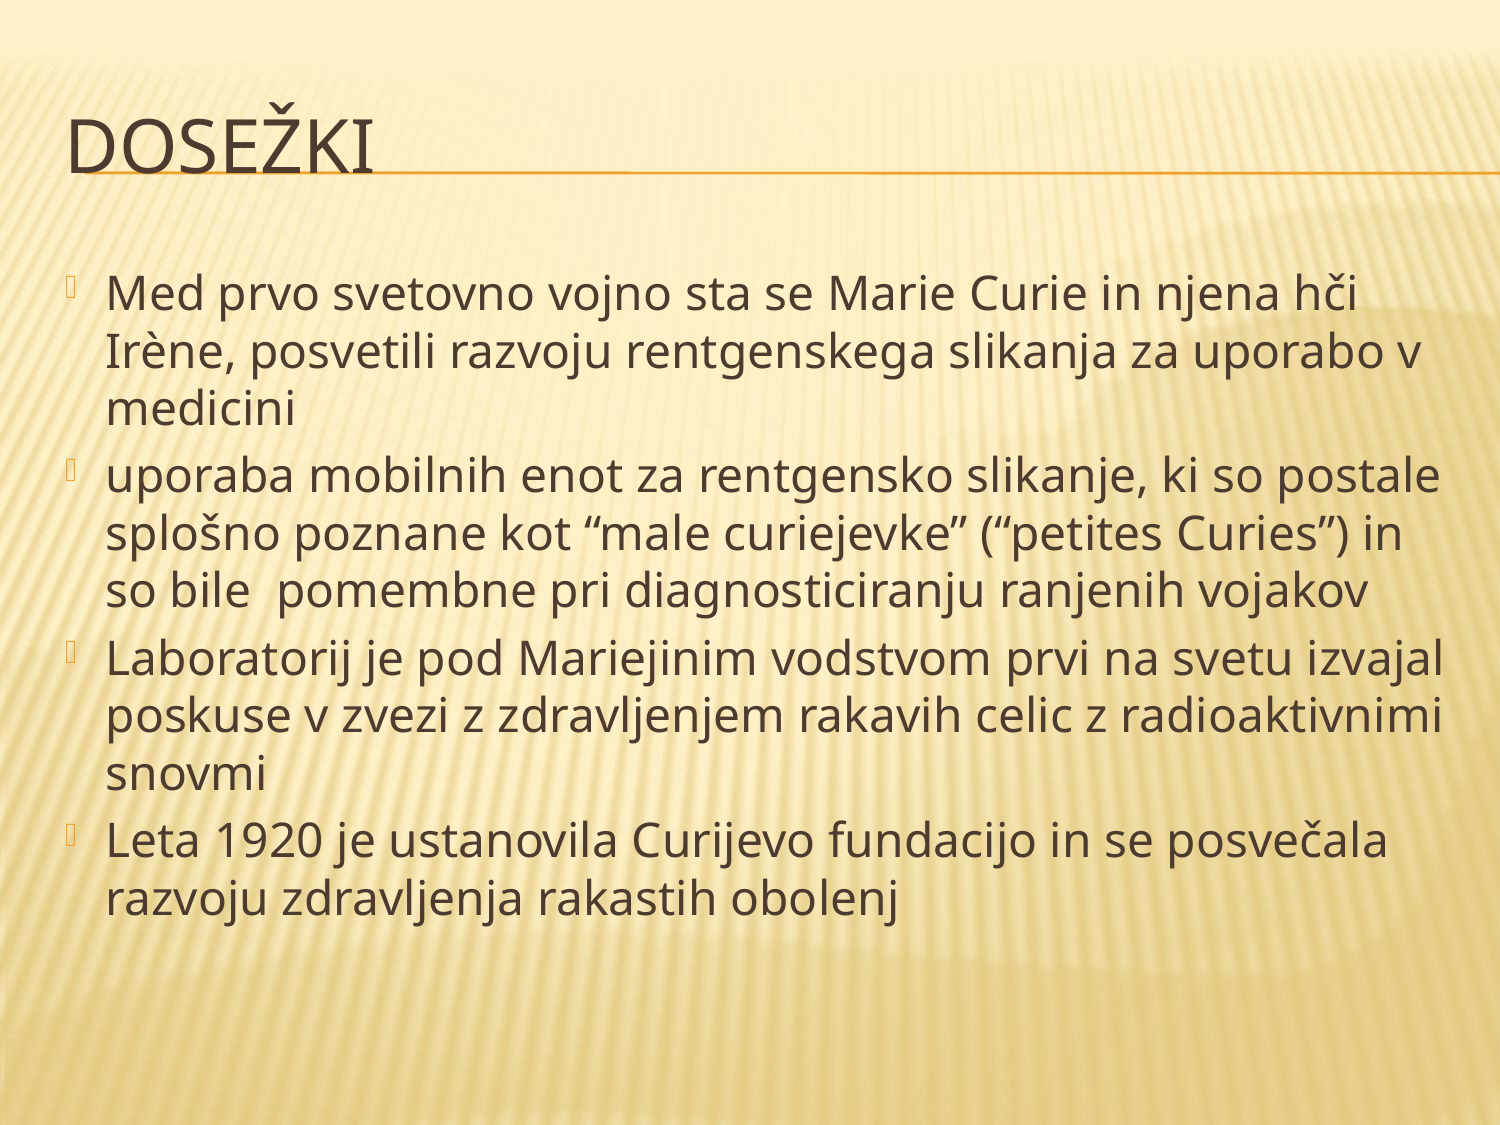

# DOSEŽKI
Med prvo svetovno vojno sta se Marie Curie in njena hči Irène, posvetili razvoju rentgenskega slikanja za uporabo v medicini
uporaba mobilnih enot za rentgensko slikanje, ki so postale splošno poznane kot “male curiejevke” (“petites Curies”) in so bile pomembne pri diagnosticiranju ranjenih vojakov
Laboratorij je pod Mariejinim vodstvom prvi na svetu izvajal poskuse v zvezi z zdravljenjem rakavih celic z radioaktivnimi snovmi
Leta 1920 je ustanovila Curijevo fundacijo in se posvečala razvoju zdravljenja rakastih obolenj